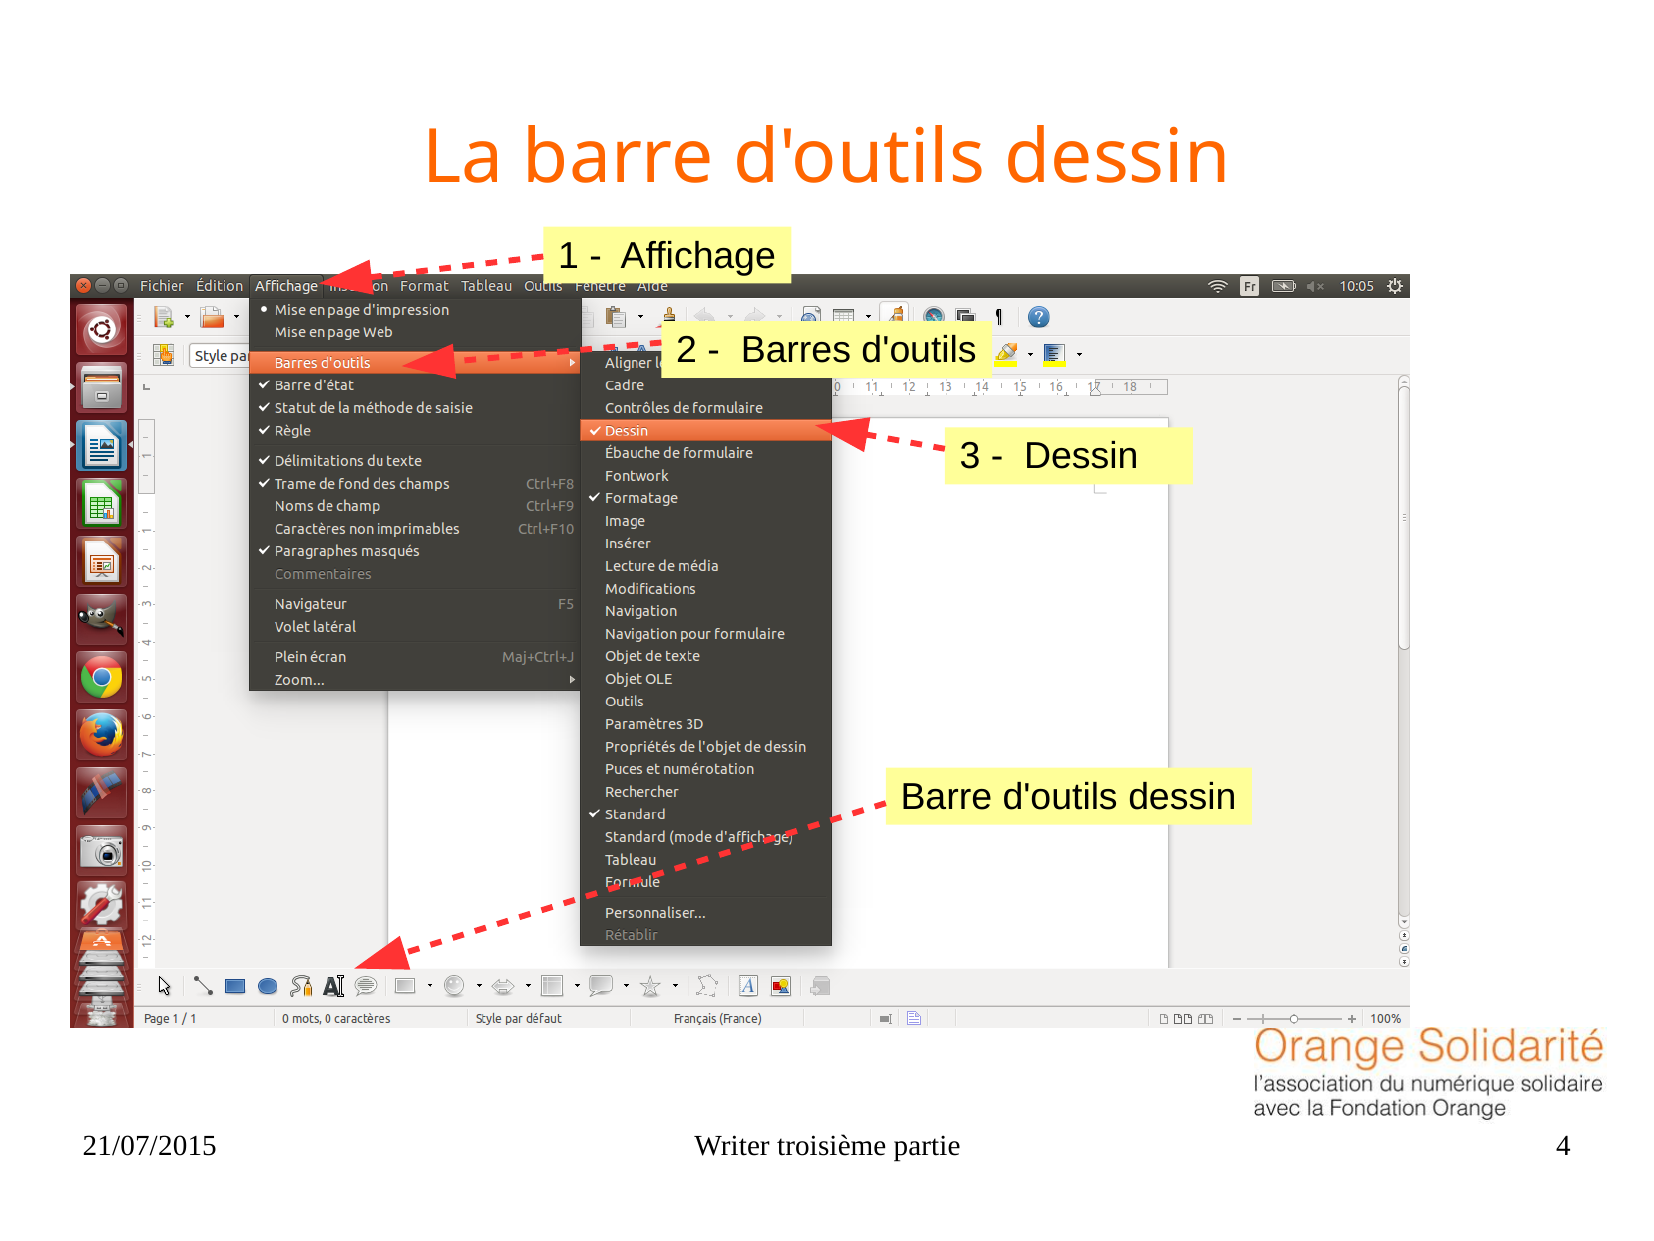

# La barre d'outils dessin
1 - Affichage
2 - Barres d'outils
3 - Dessin
Barre d'outils dessin
21/07/2015
Writer troisième partie
4